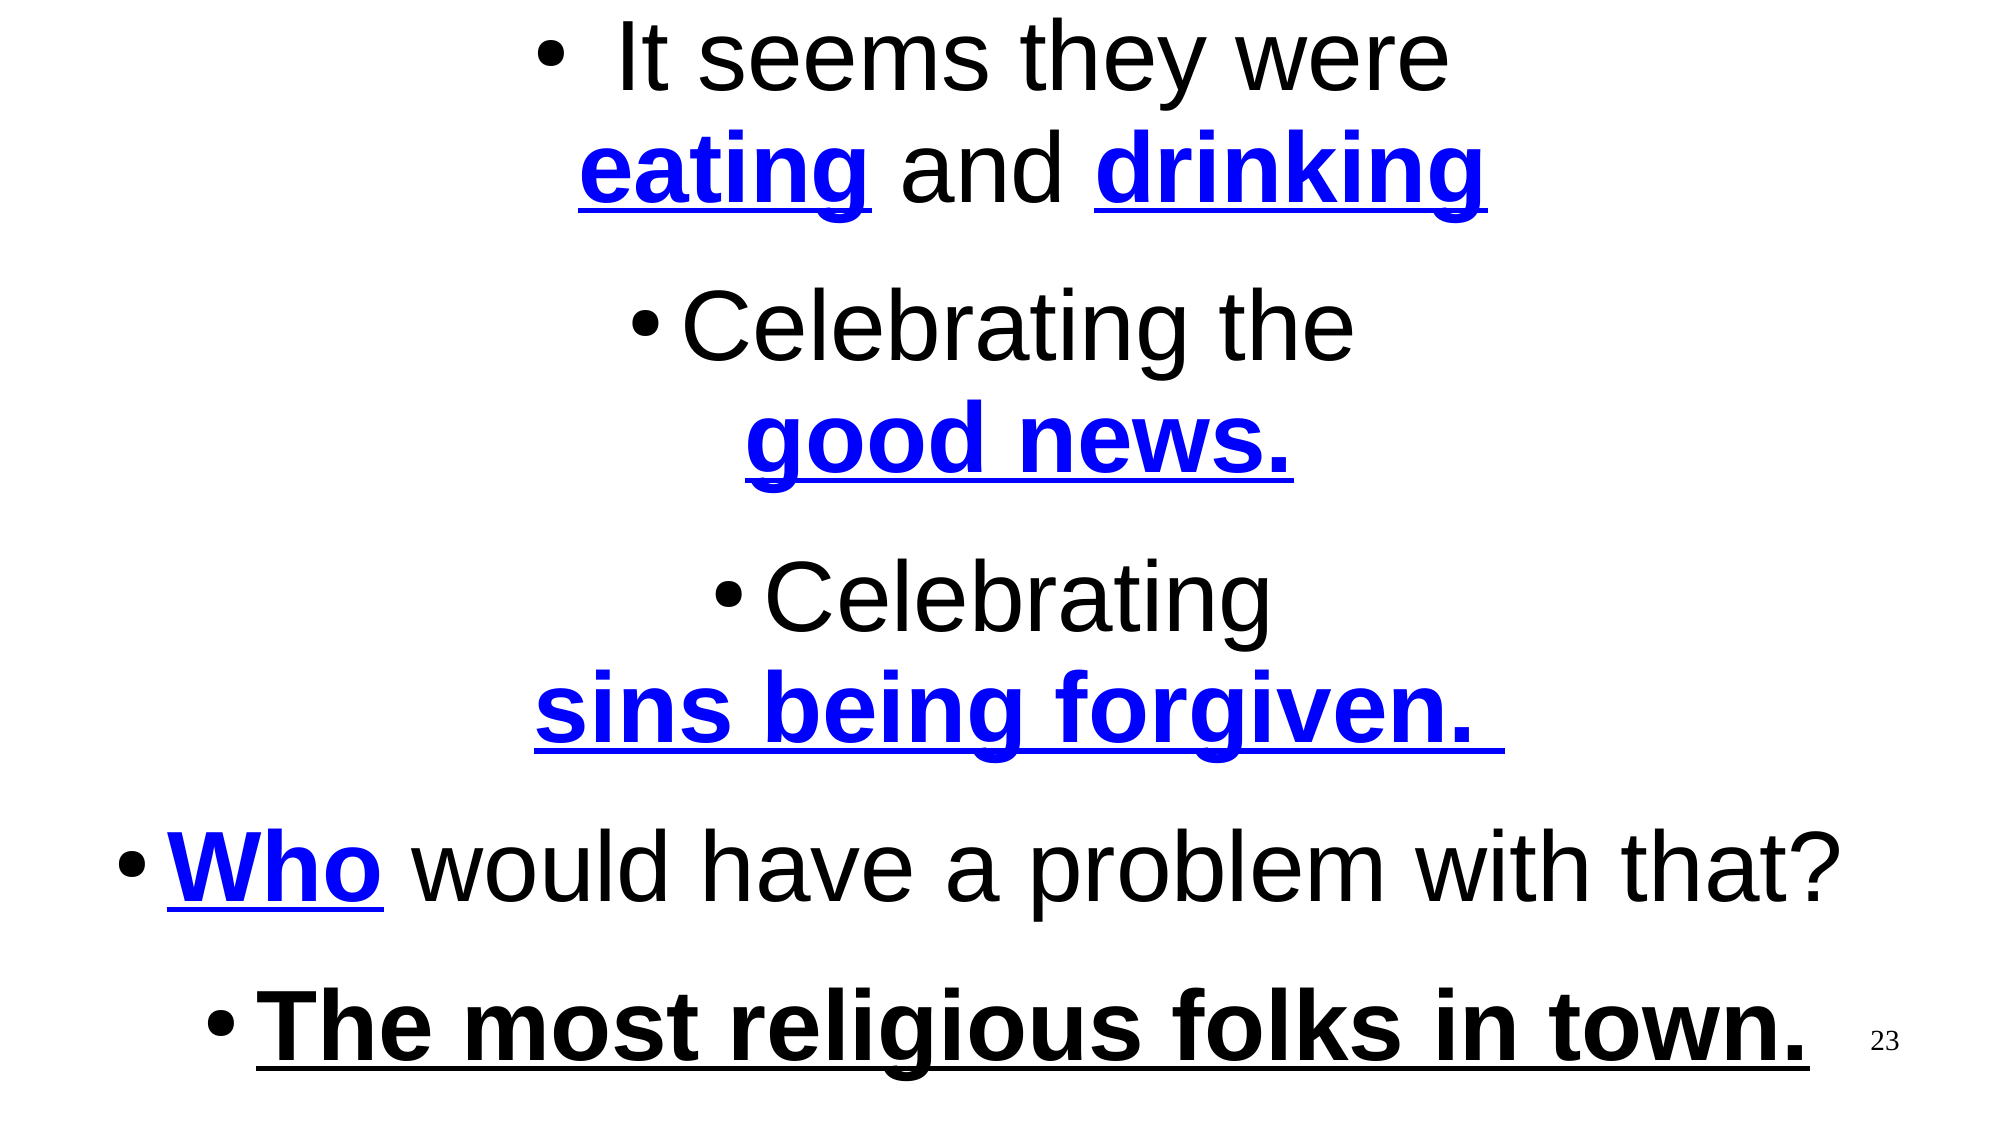

# It seems they were eating and drinking
Celebrating the
good news.
Celebrating
sins being forgiven.
Who would have a problem with that?
The most religious folks in town.
23